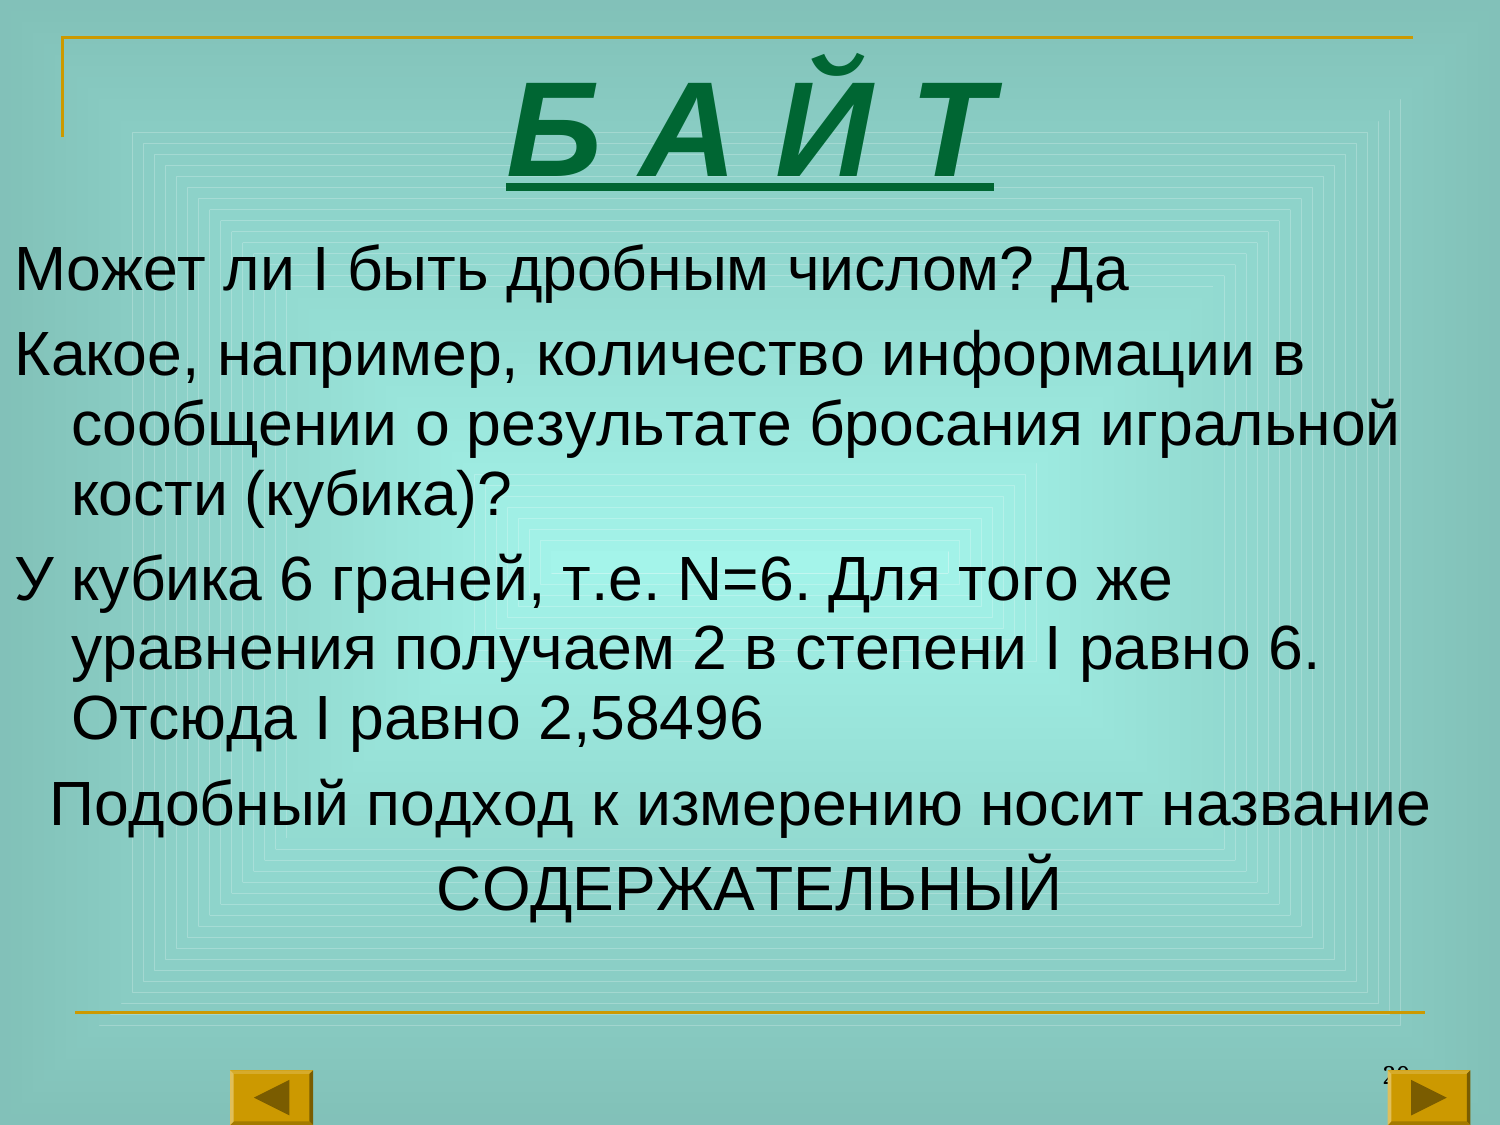

# Б А Й Т
Может ли I быть дробным числом? Да
Какое, например, количество информации в сообщении о результате бросания игральной кости (кубика)?
У кубика 6 граней, т.е. N=6. Для того же уравнения получаем 2 в степени I равно 6. Отсюда I равно 2,58496
Подобный подход к измерению носит название
СОДЕРЖАТЕЛЬНЫЙ
20